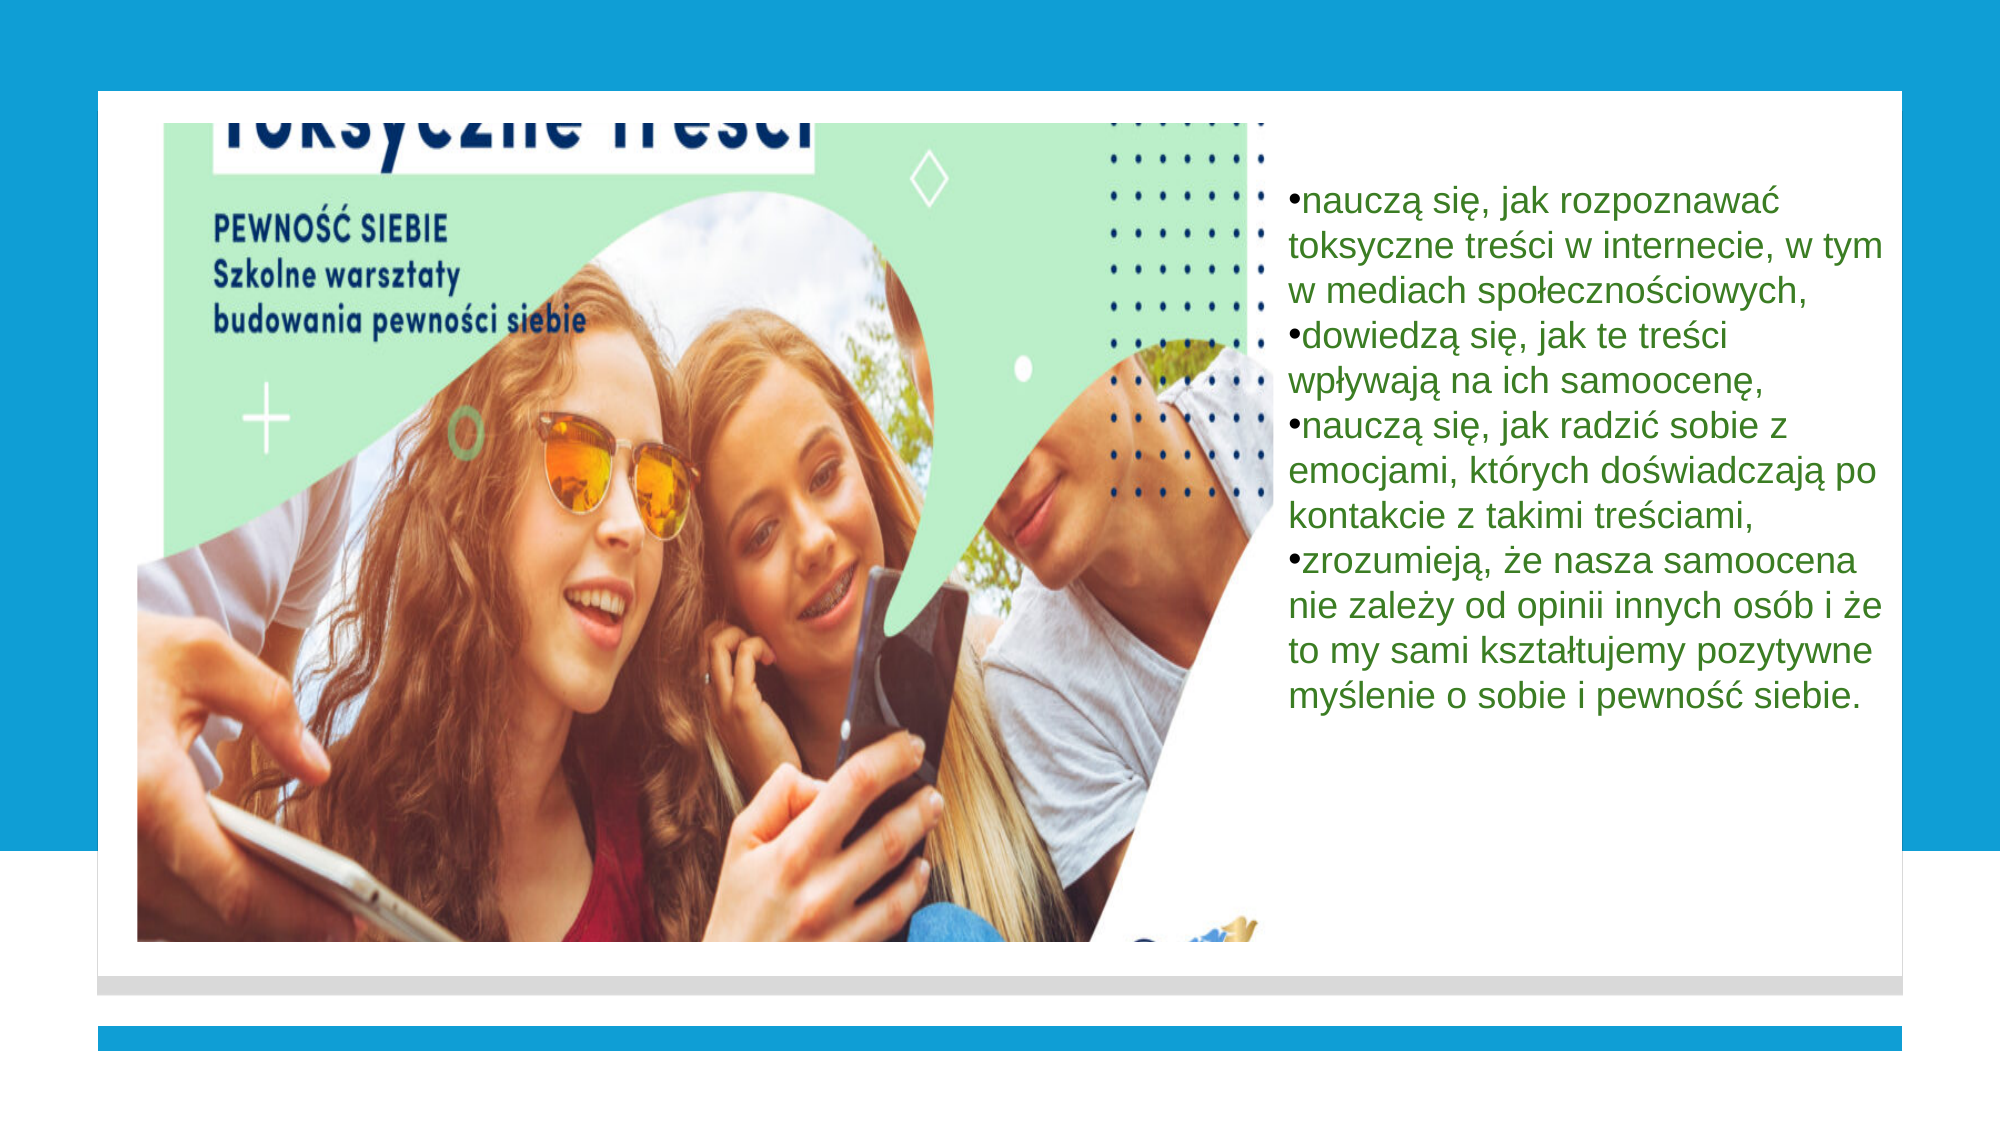

cji uczniowie:
nauczą się, jak rozpoznawać toksyczne treści w internecie, w tym w mediach społecznościowych,
dowiedzą się, jak te treści wpływają na ich samoocenę,
nauczą się, jak radzić sobie z emocjami, których doświadczają po kontakcie z takimi treściami,
zrozumieją, że nasza samoocena nie zależy od opinii innych osób i że to my sami kształtujemy pozytywne myślenie o sobie i pewność siebie.